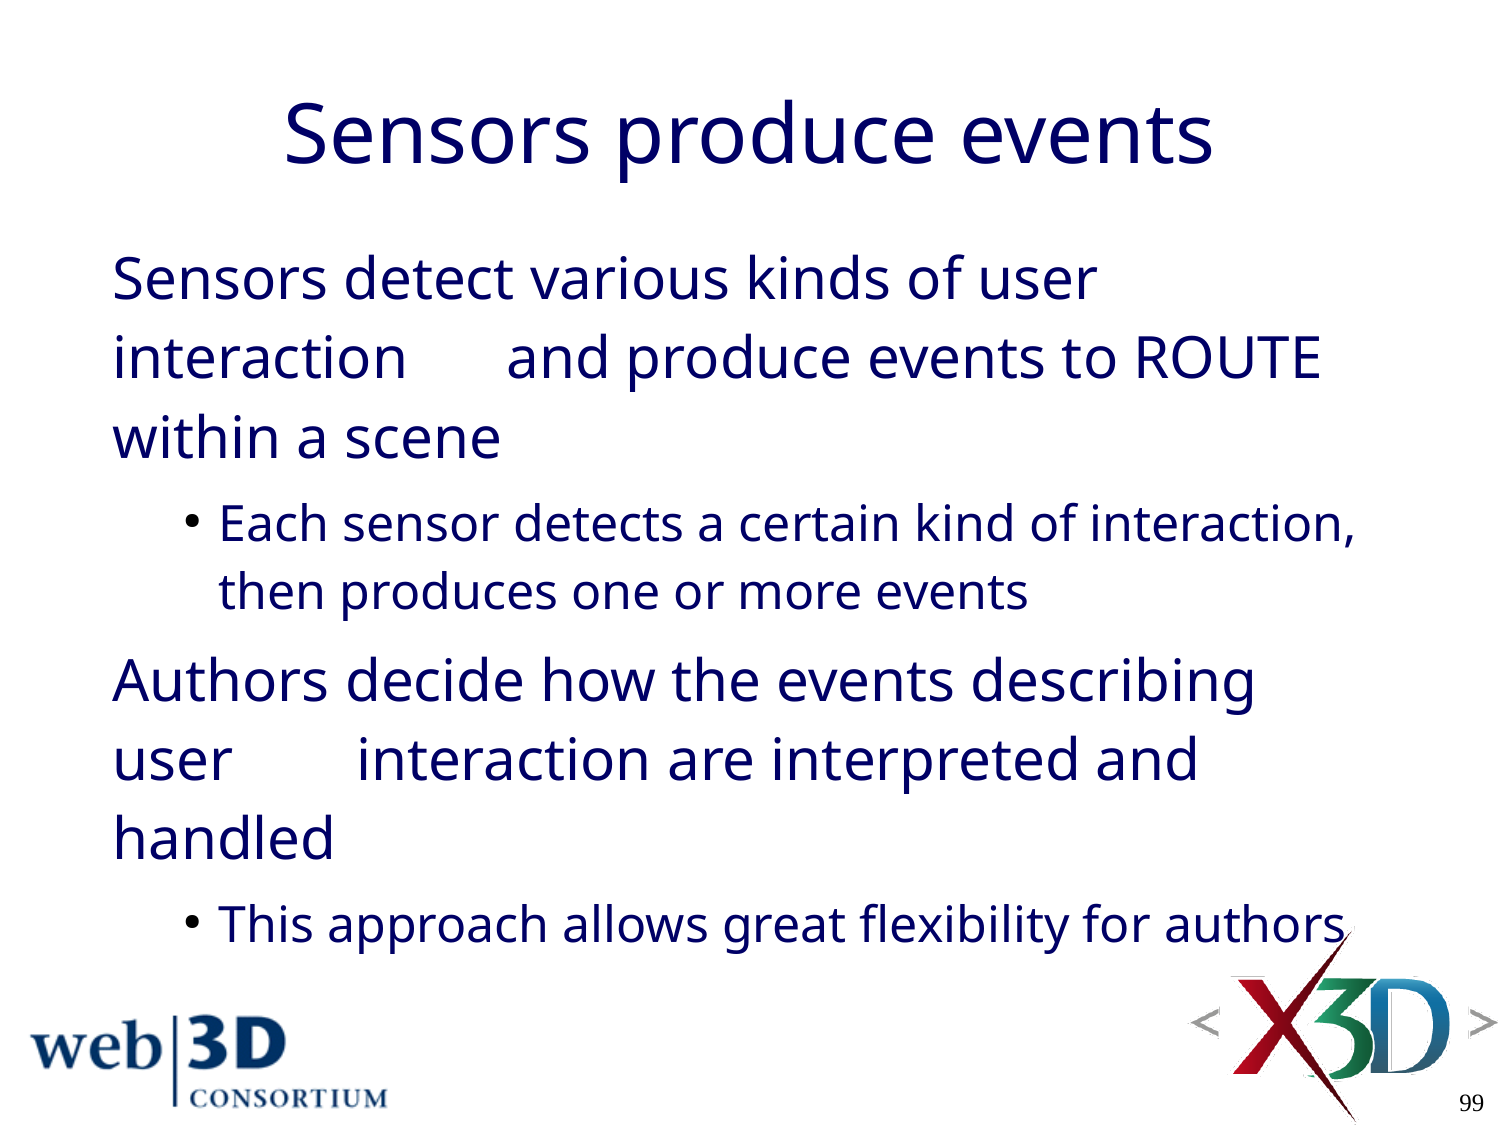

# Sensors produce events
Sensors detect various kinds of user interaction 	and produce events to ROUTE within a scene
Each sensor detects a certain kind of interaction, then produces one or more events
Authors decide how the events describing user 	interaction are interpreted and handled
This approach allows great flexibility for authors